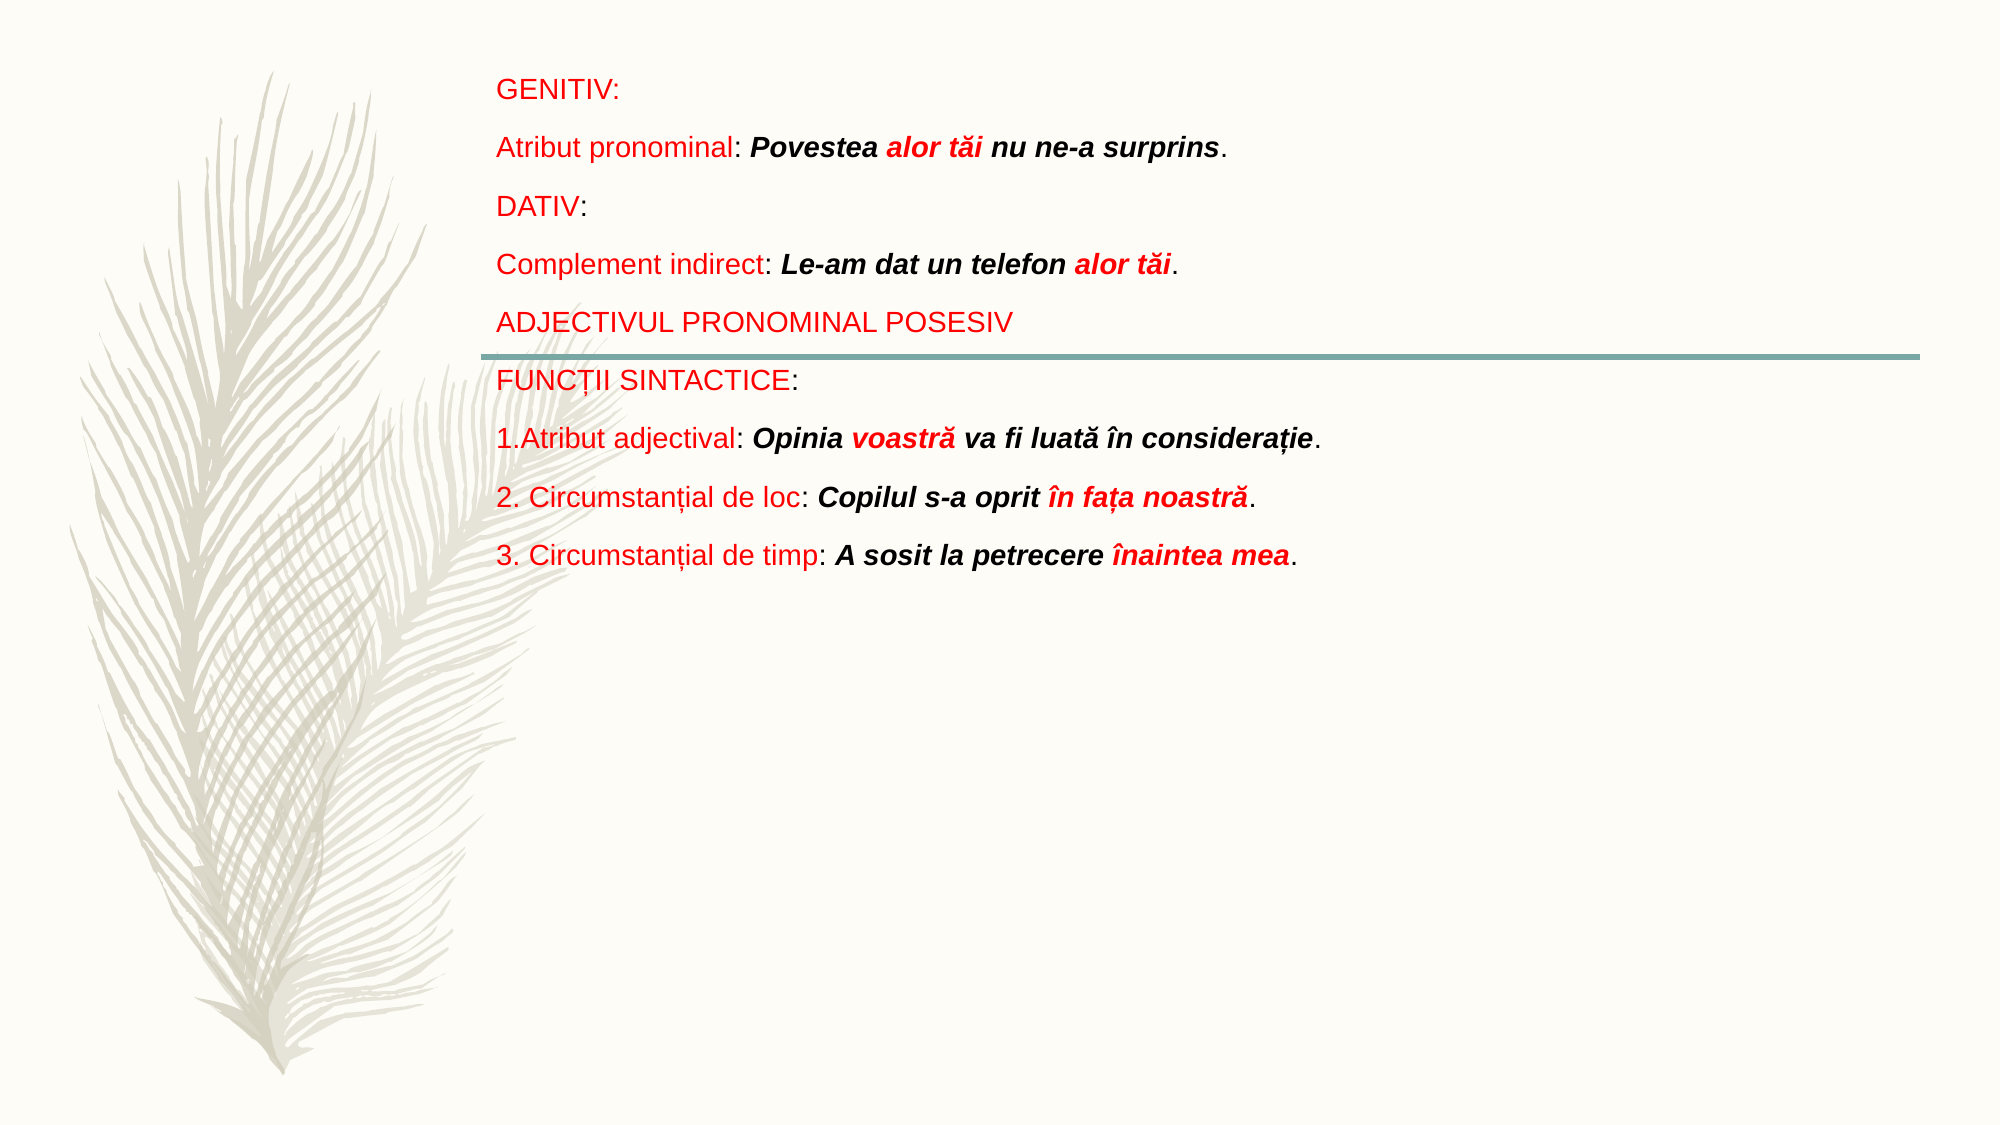

# GENITIV:
Atribut pronominal: Povestea alor tăi nu ne-a surprins.
DATIV:
Complement indirect: Le-am dat un telefon alor tăi.
ADJECTIVUL PRONOMINAL POSESIV
FUNCȚII SINTACTICE:
1.Atribut adjectival: Opinia voastră va fi luată în considerație.
2. Circumstanțial de loc: Copilul s-a oprit în fața noastră.
3. Circumstanțial de timp: A sosit la petrecere înaintea mea.